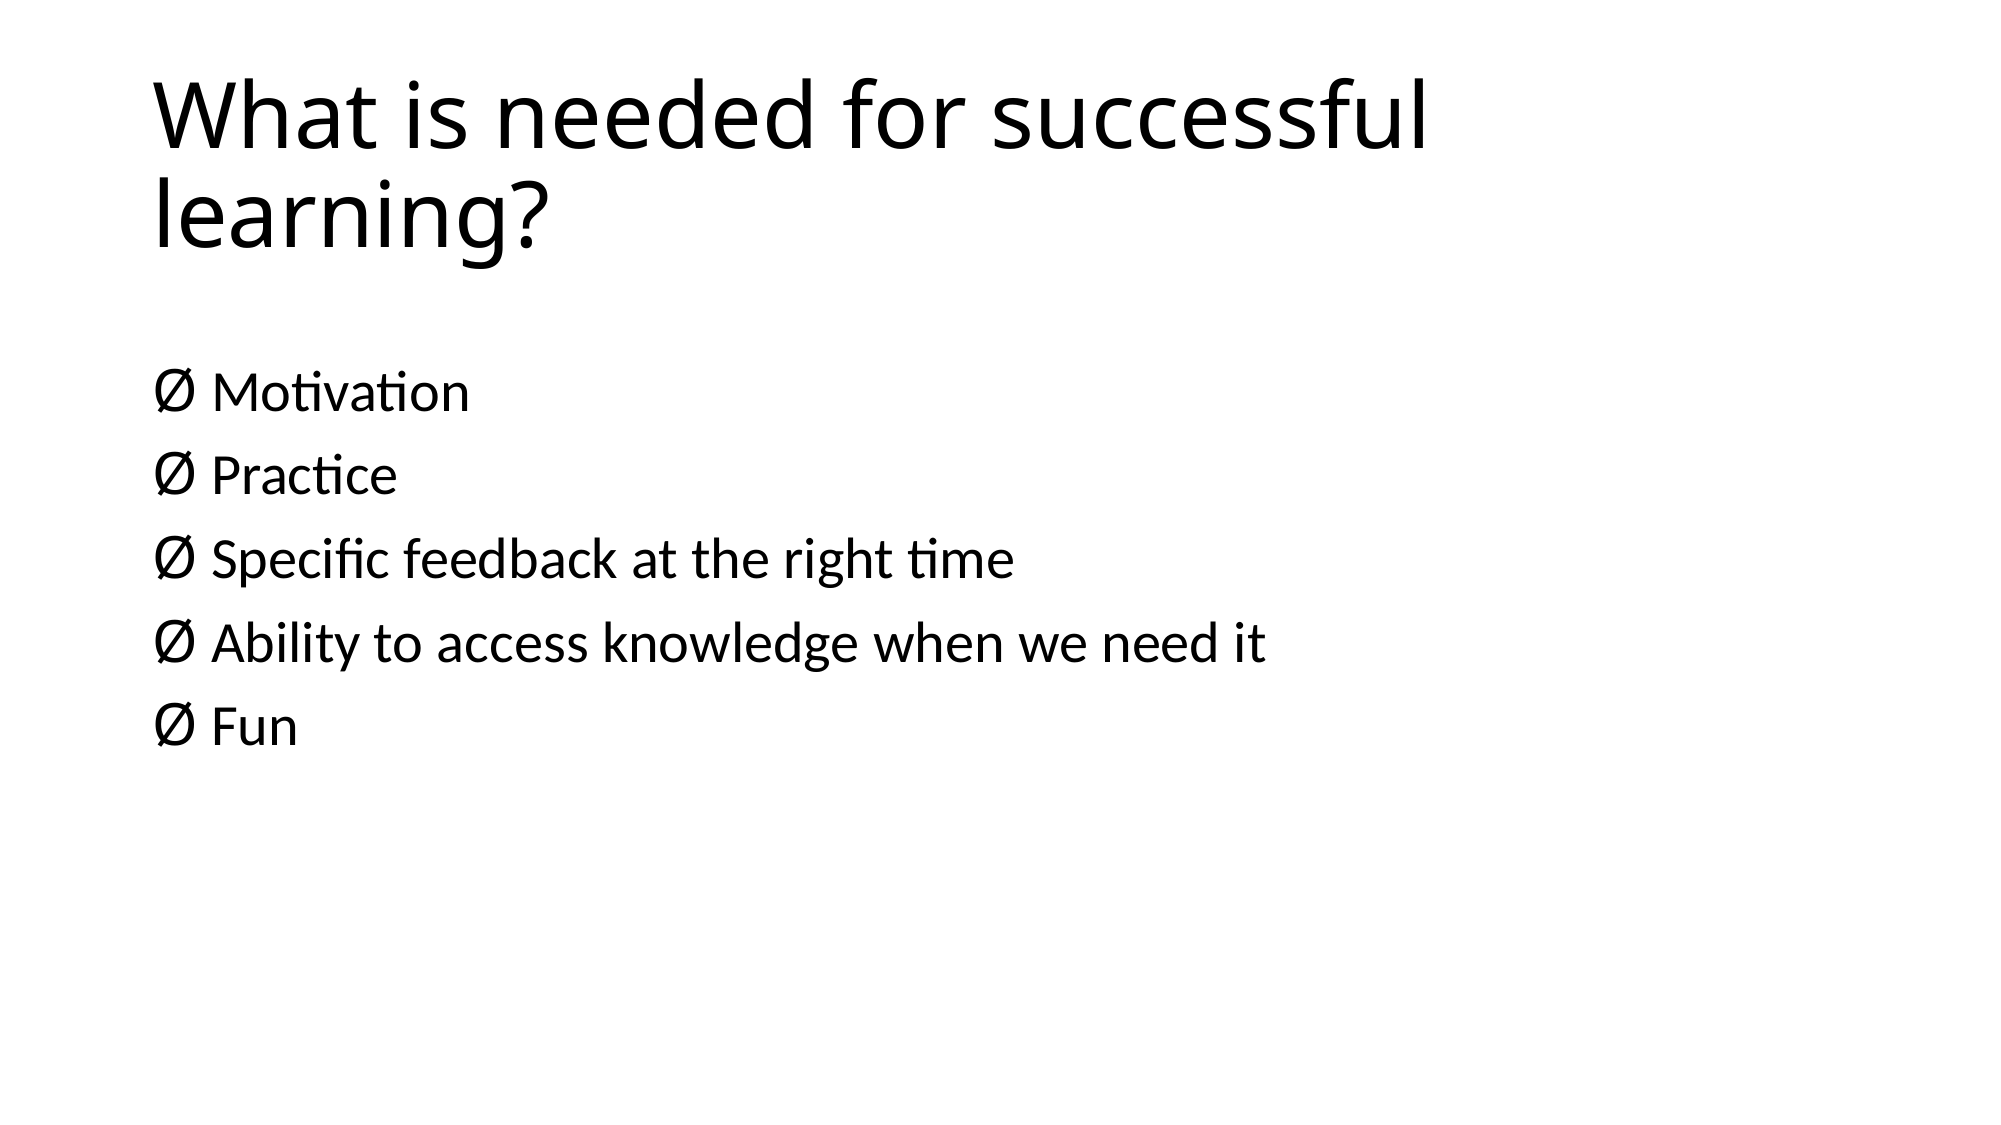

# What is needed for successful learning?
 Motivation
 Practice
 Specific feedback at the right time
 Ability to access knowledge when we need it
 Fun